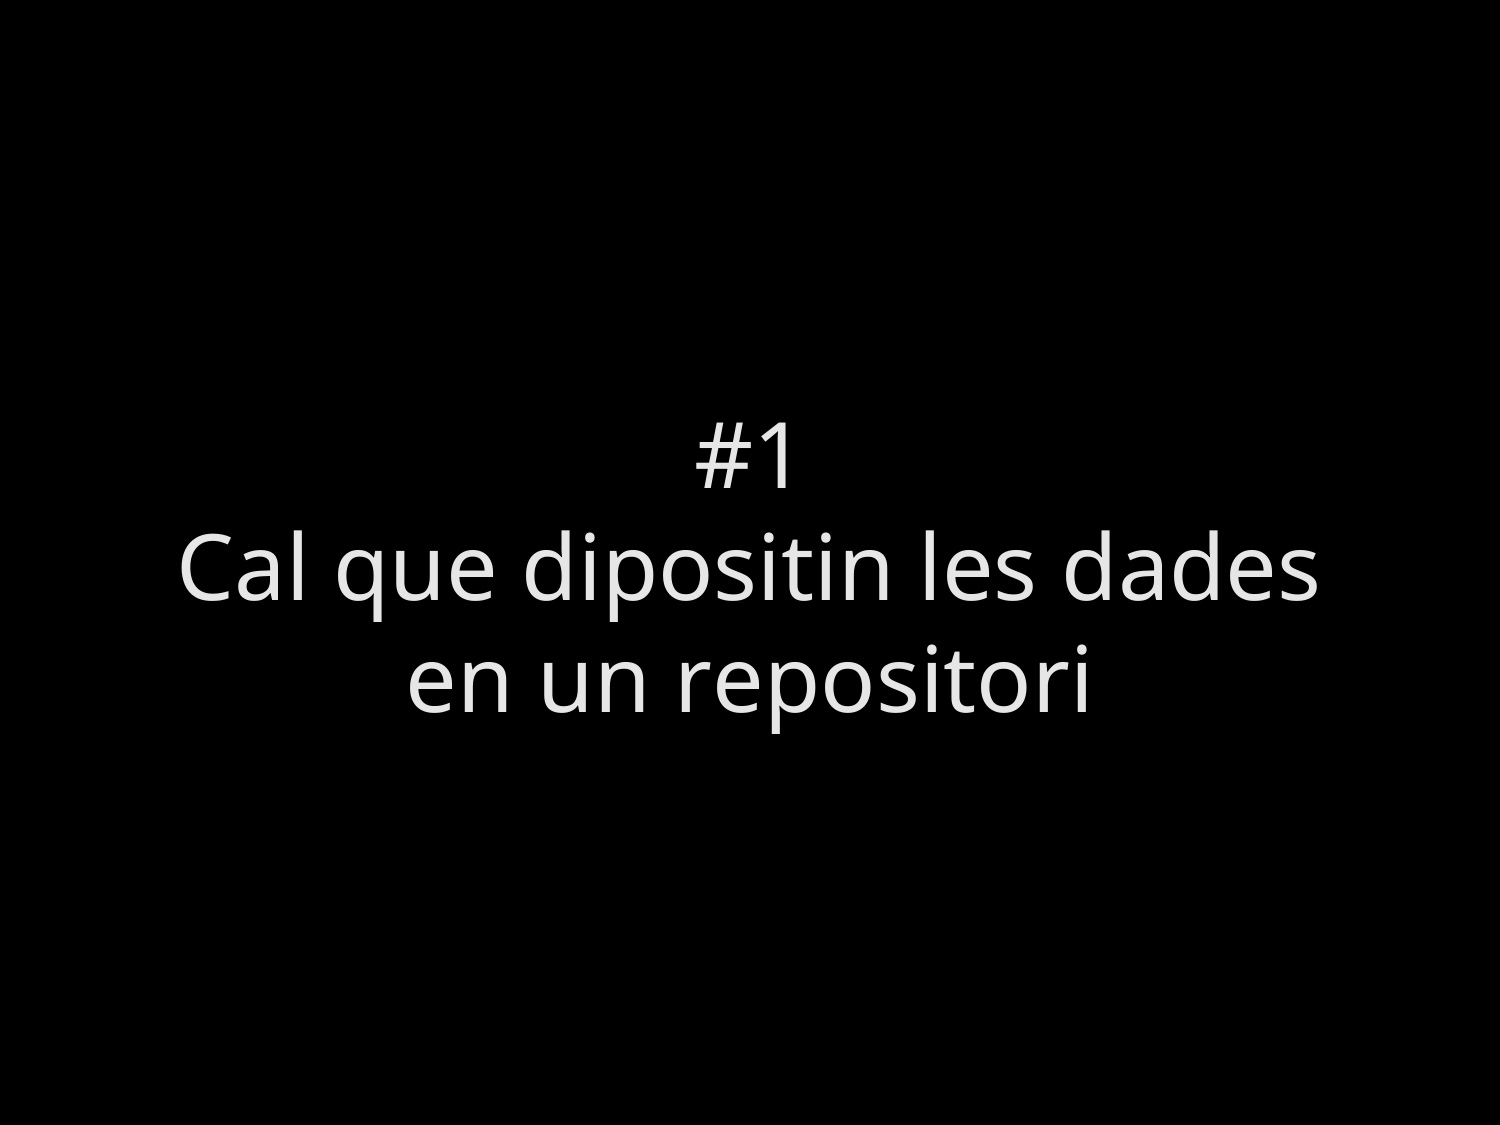

# #1
Cal que dipositin les dades
en un repositori